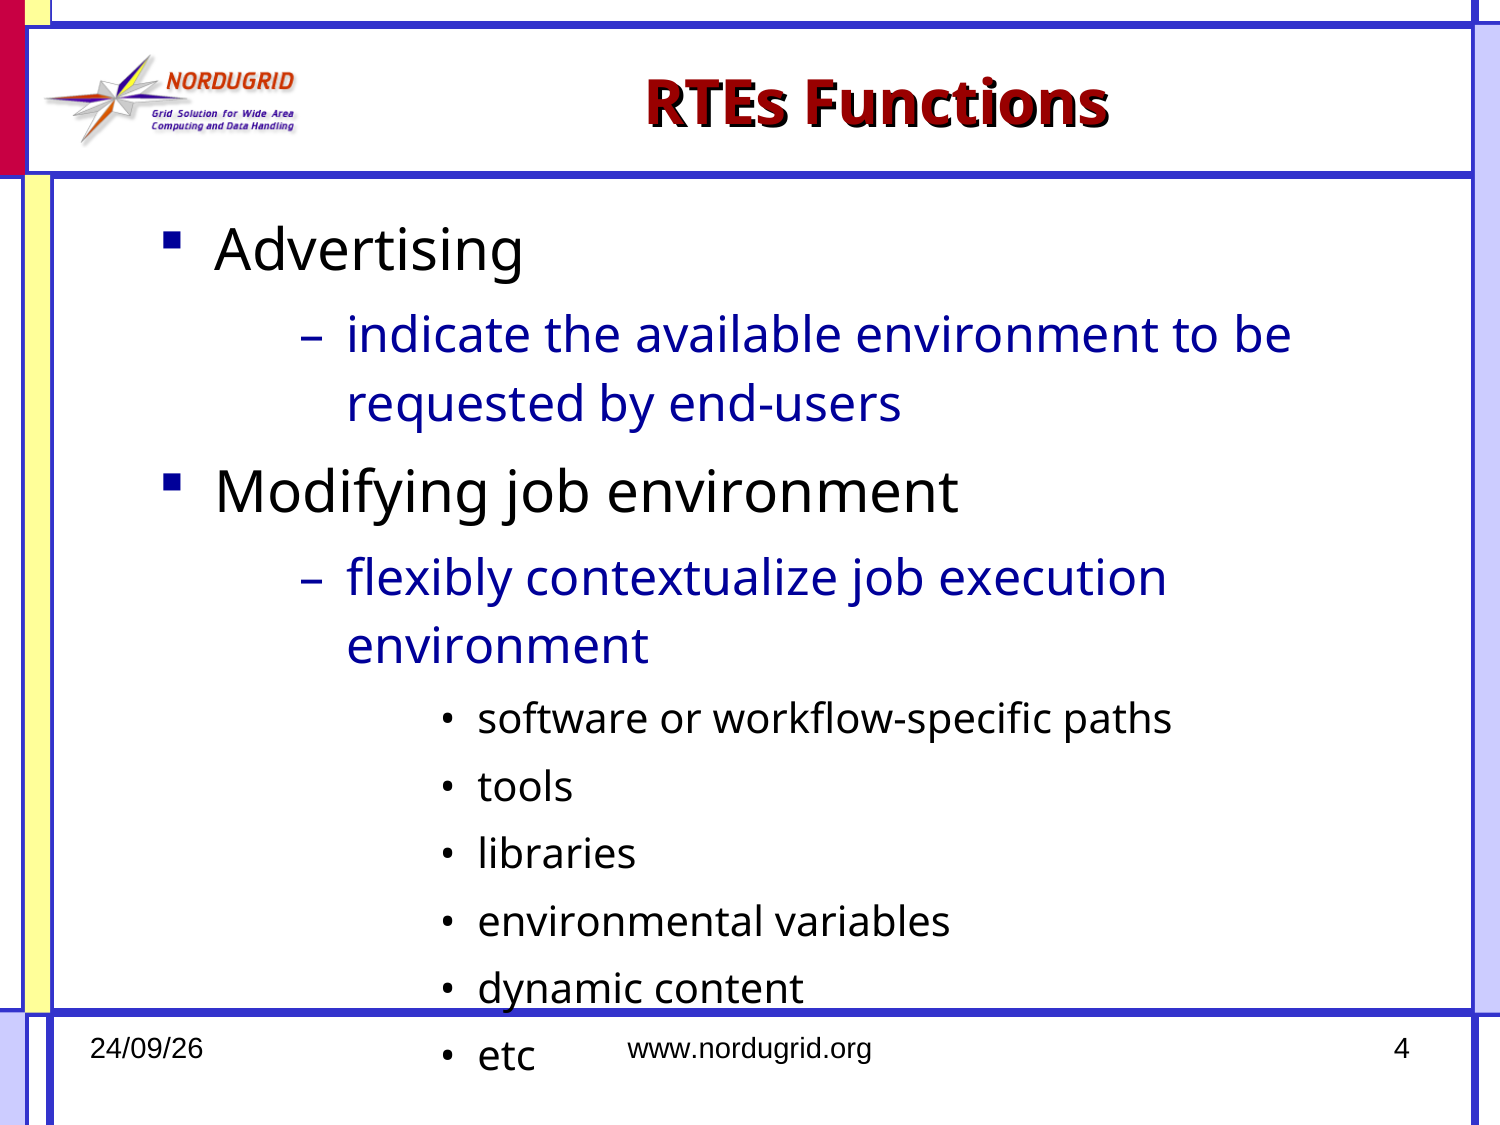

RTEs Functions
# Advertising
indicate the available environment to be requested by end-users
Modifying job environment
flexibly contextualize job execution environment
software or workflow-specific paths
tools
libraries
environmental variables
dynamic content
etc
www.nordugrid.org
4